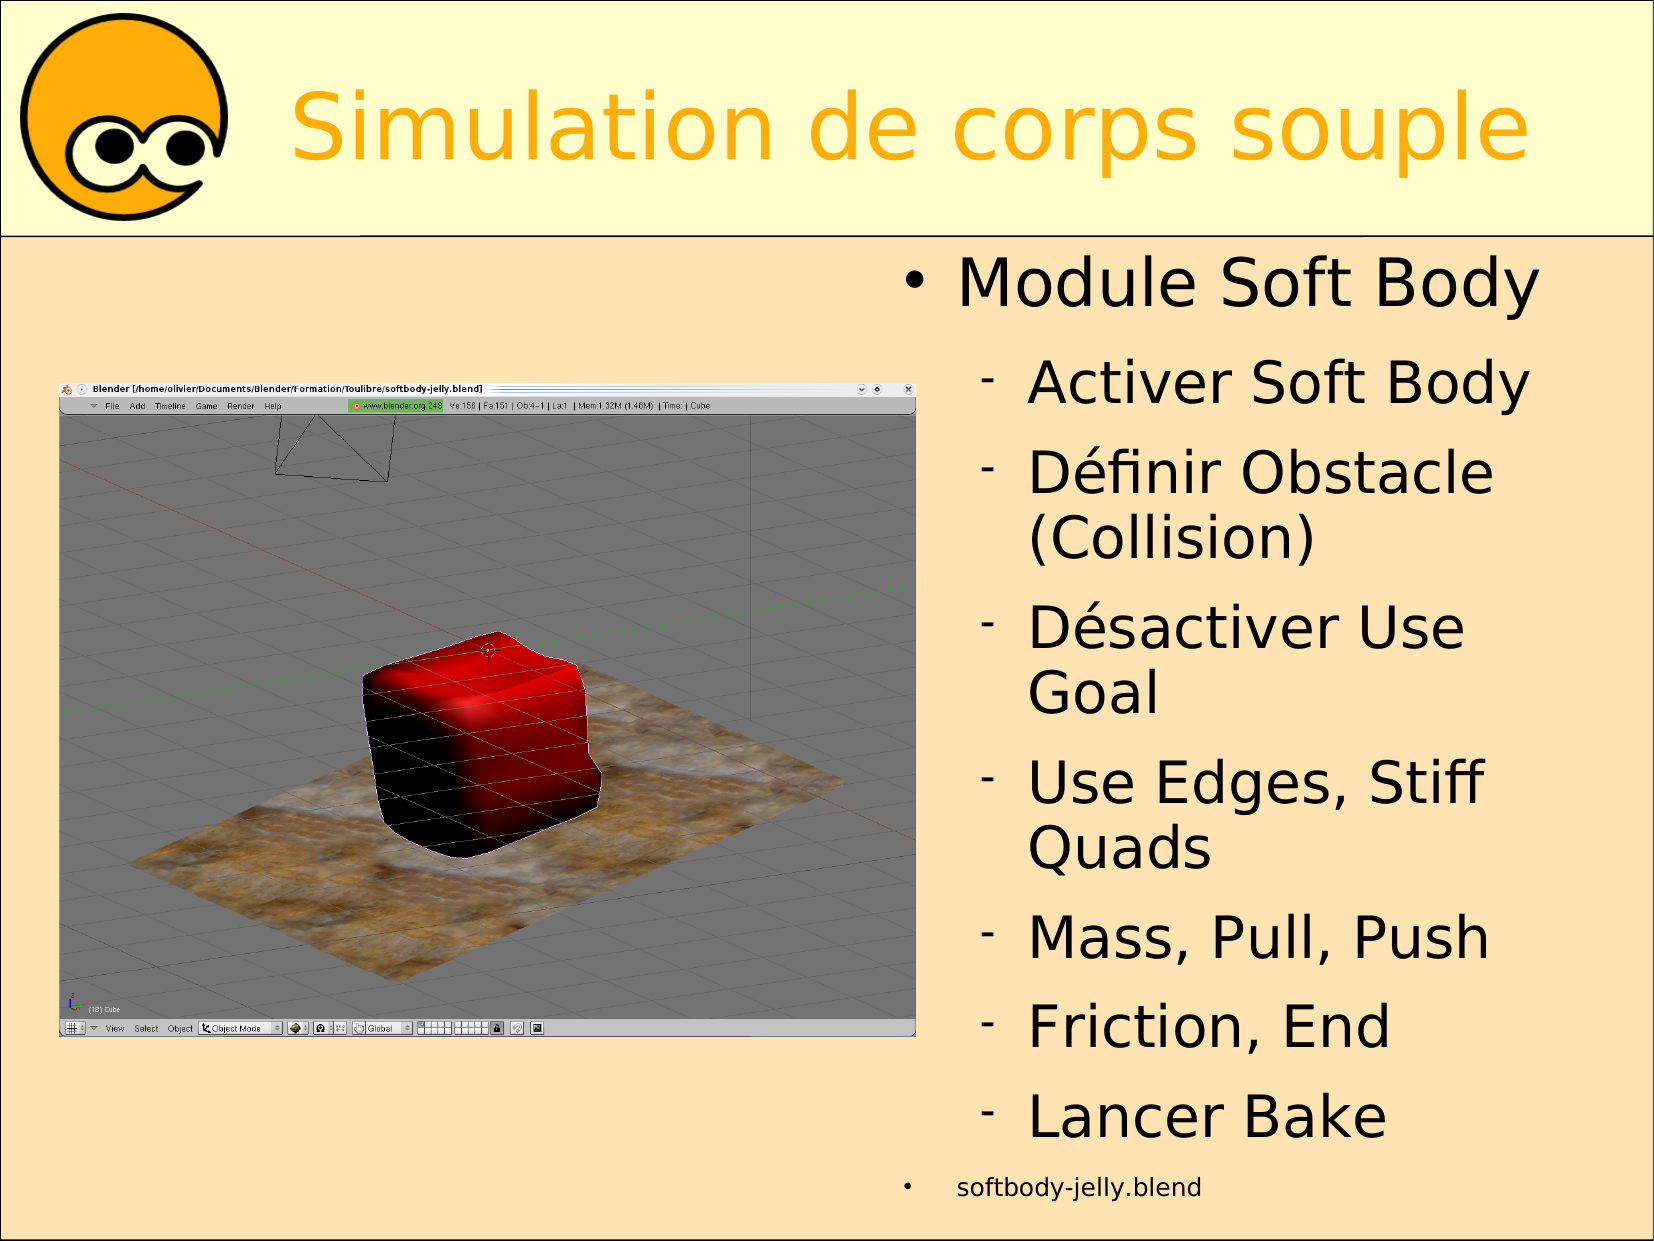

# Simulation de corps souple
Module Soft Body
Activer Soft Body
Définir Obstacle (Collision)
Désactiver Use Goal
Use Edges, Stiff Quads
Mass, Pull, Push
Friction, End
Lancer Bake
softbody-jelly.blend